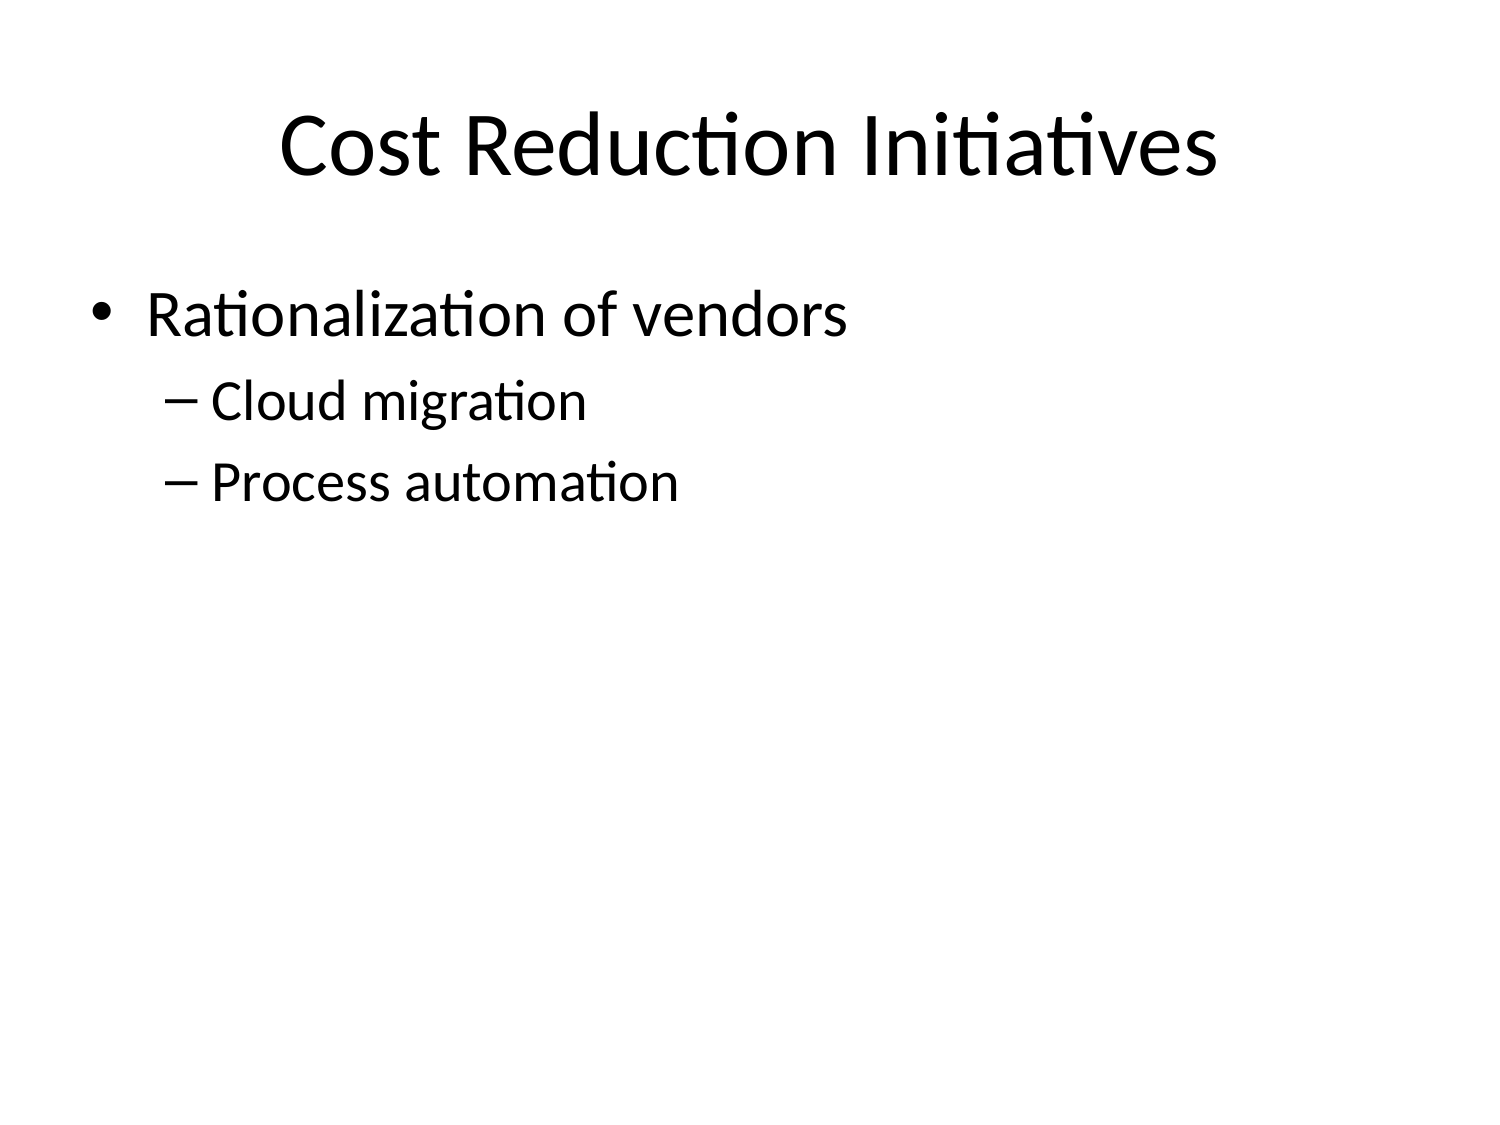

# Cost Reduction Initiatives
Rationalization of vendors
Cloud migration
Process automation